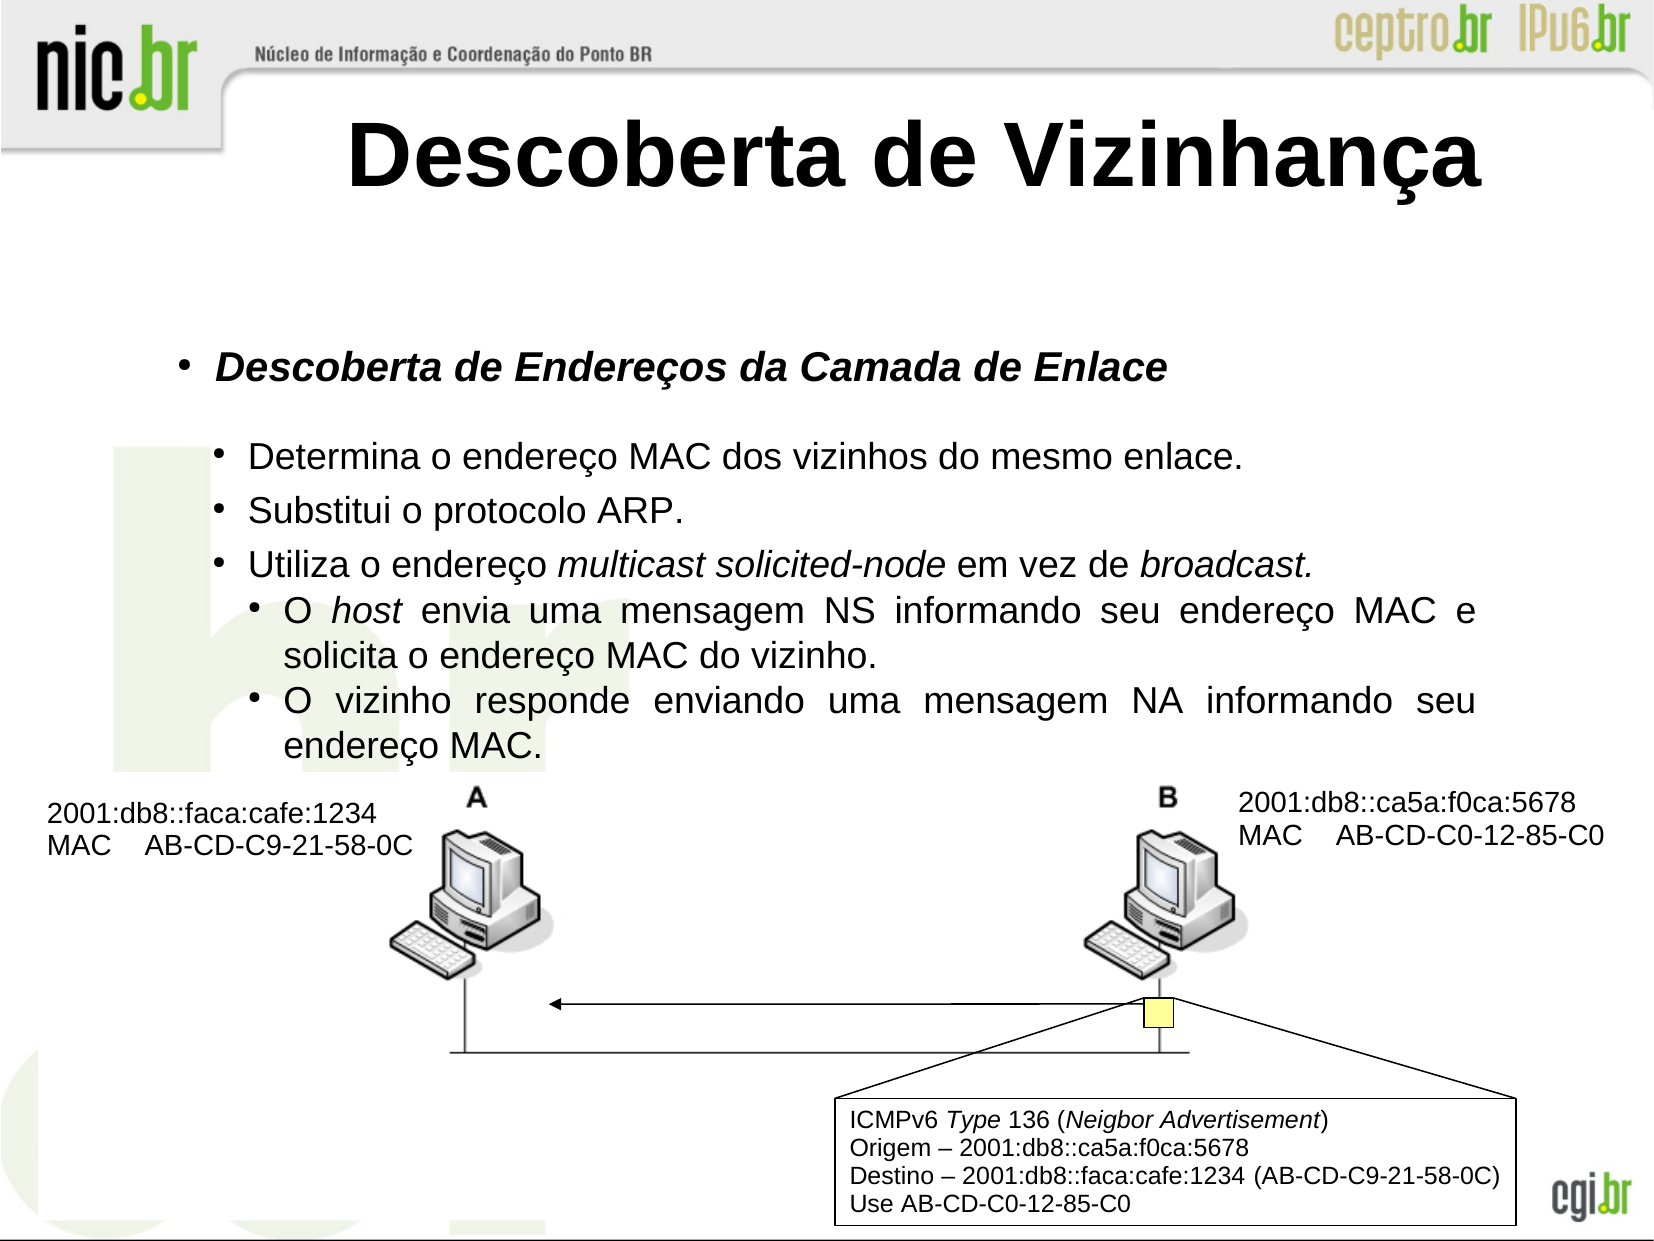

Descoberta de Vizinhança
 Descoberta de Endereços da Camada de Enlace
Determina o endereço MAC dos vizinhos do mesmo enlace.
Substitui o protocolo ARP.
Utiliza o endereço multicast solicited-node em vez de broadcast.
O host envia uma mensagem NS informando seu endereço MAC e solicita o endereço MAC do vizinho.
O vizinho responde enviando uma mensagem NA informando seu endereço MAC.
2001:db8::ca5a:f0ca:5678
MAC AB-CD-C0-12-85-C0
2001:db8::faca:cafe:1234
MAC AB-CD-C9-21-58-0C
ICMPv6 Type 136 (Neigbor Advertisement)
Origem – 2001:db8::ca5a:f0ca:5678
Destino – 2001:db8::faca:cafe:1234 (AB-CD-C9-21-58-0C)
Use AB-CD-C0-12-85-C0